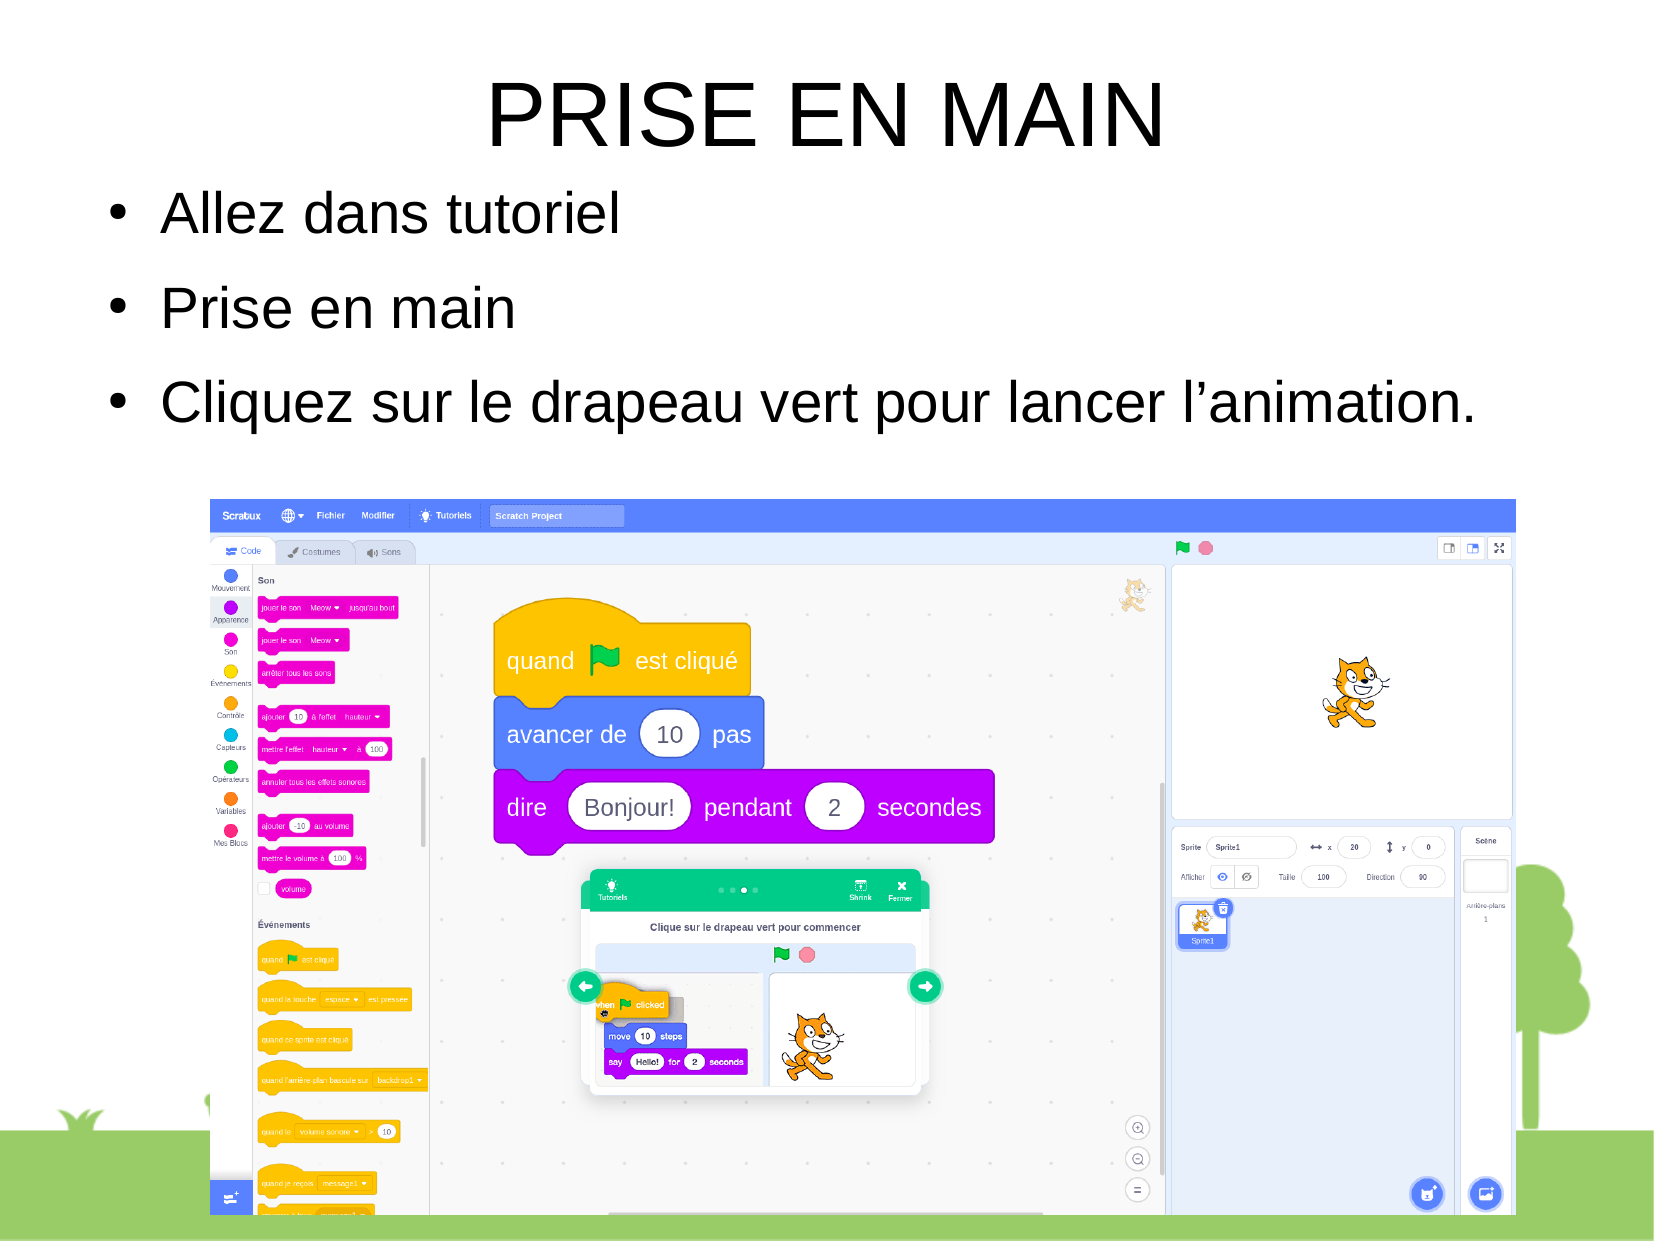

# PRISE EN MAIN
Allez dans tutoriel
Prise en main
Cliquez sur le drapeau vert pour lancer l’animation.